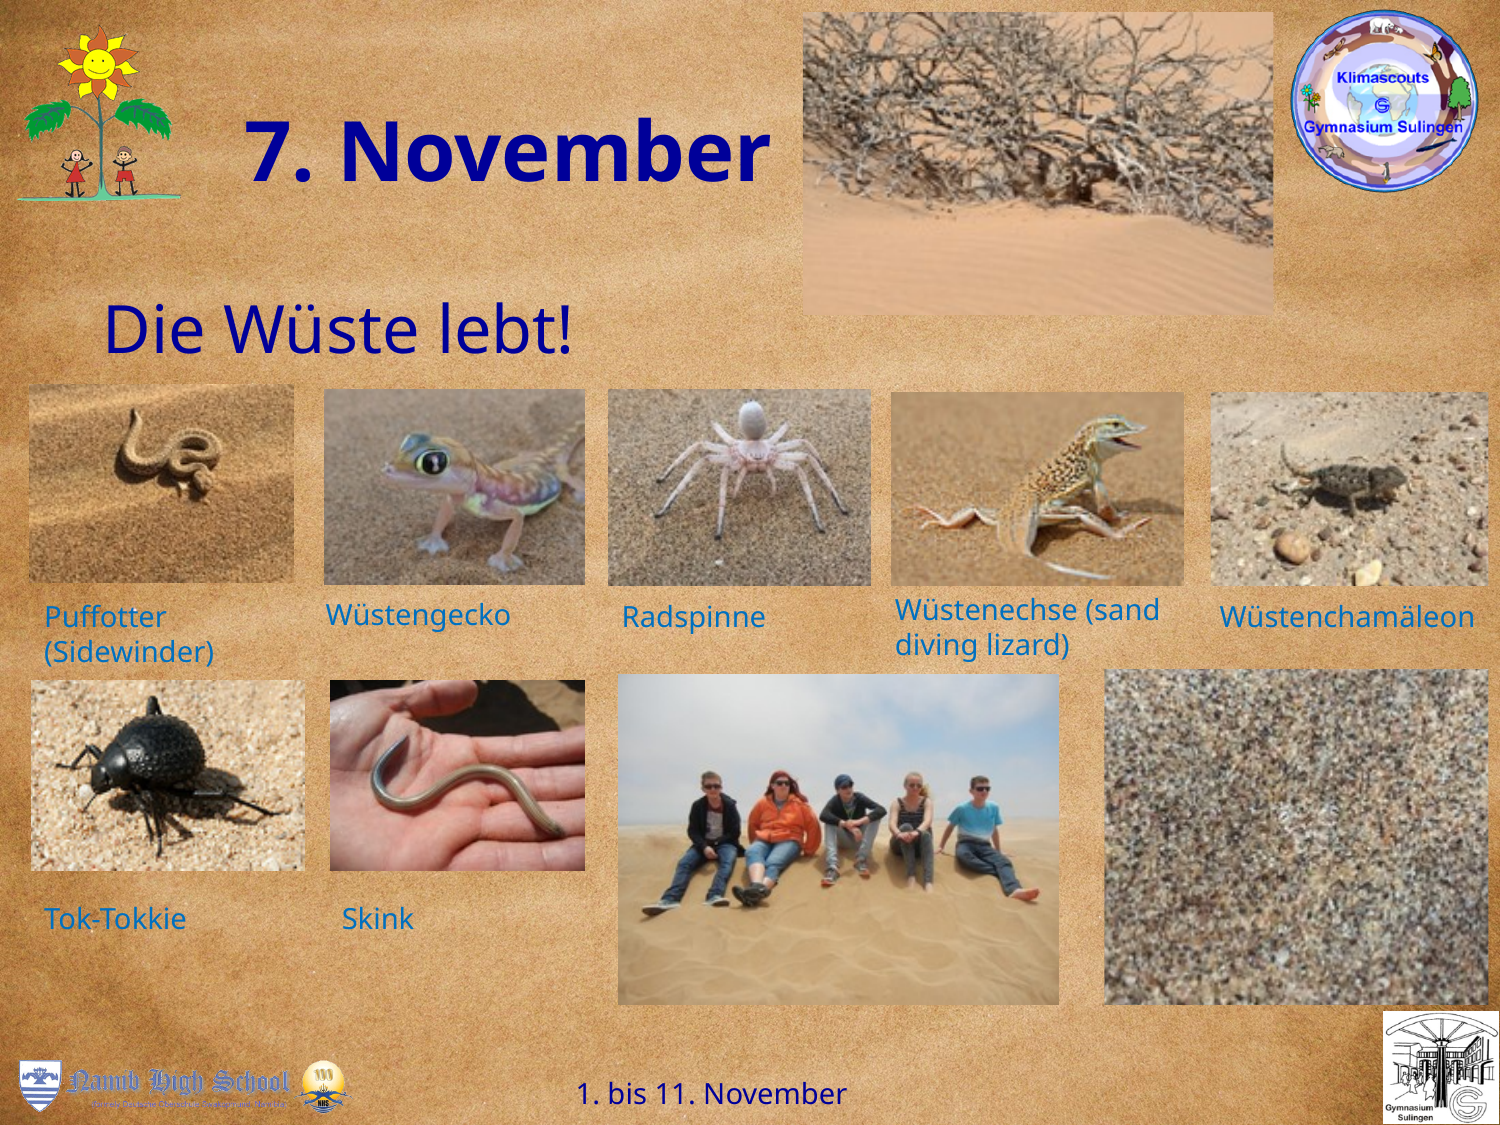

7. November
Die Wüste lebt!
Wüstenechse (sand diving lizard)
Wüstengecko
Puffotter (Sidewinder)
Radspinne
Wüstenchamäleon
Tok-Tokkie
Skink